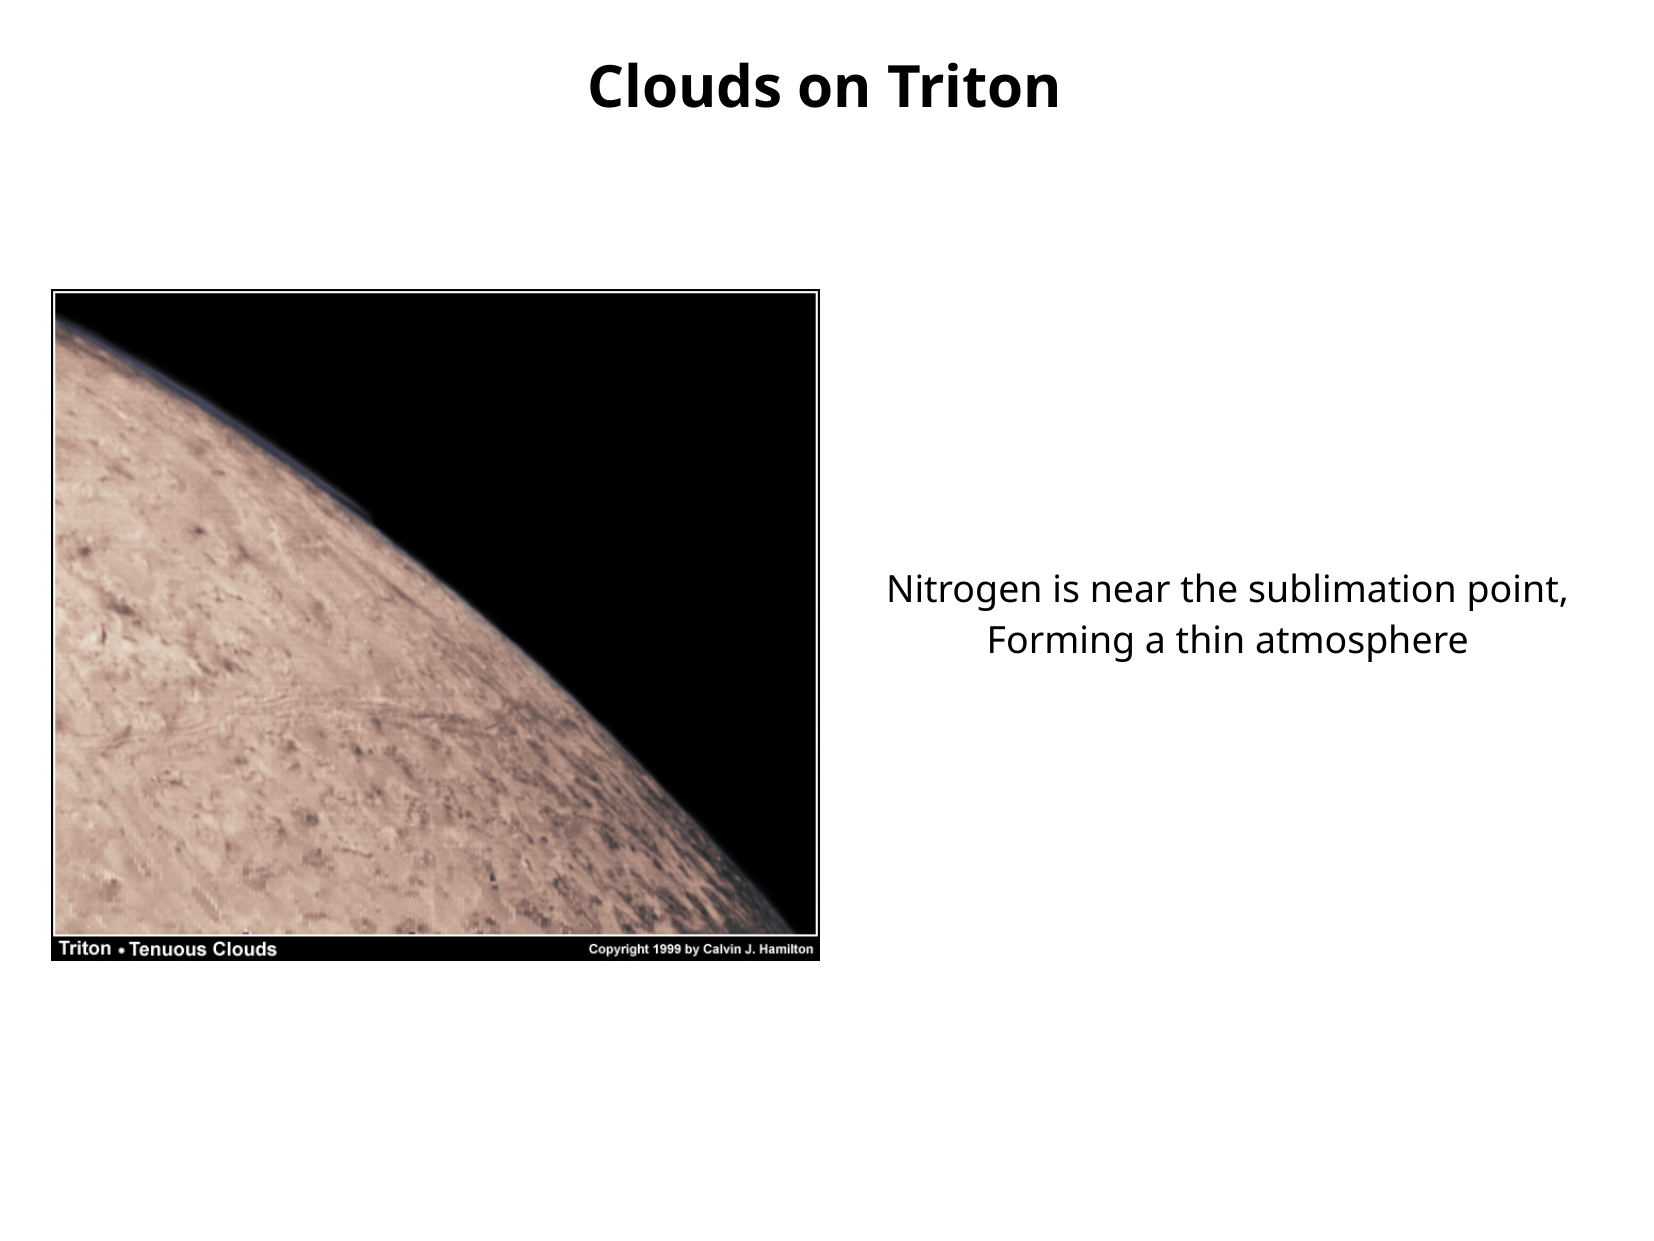

Clouds on Triton
Nitrogen is near the sublimation point,
Forming a thin atmosphere